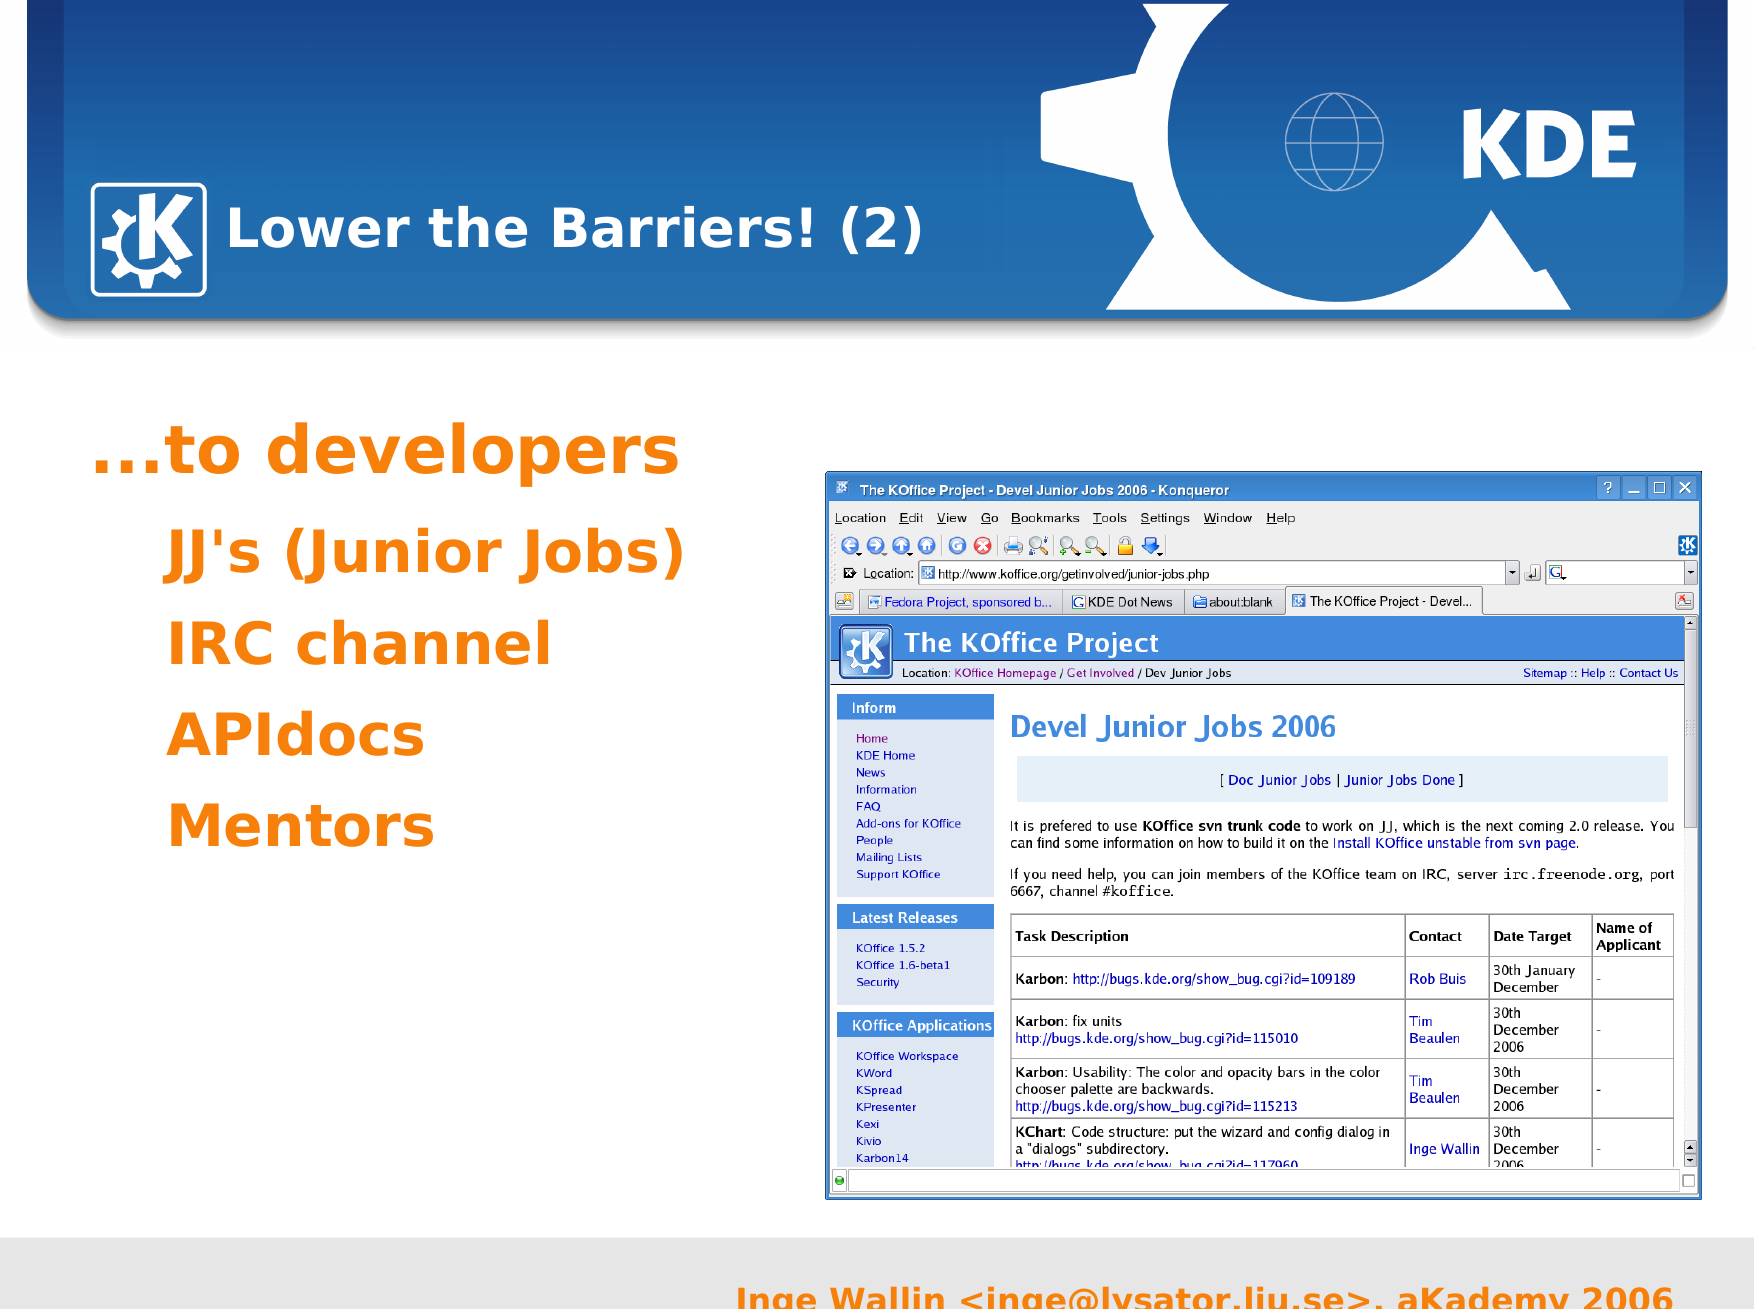

# Lower the Barriers! (2)
...to developers
JJ's (Junior Jobs)
IRC channel
APIdocs
Mentors